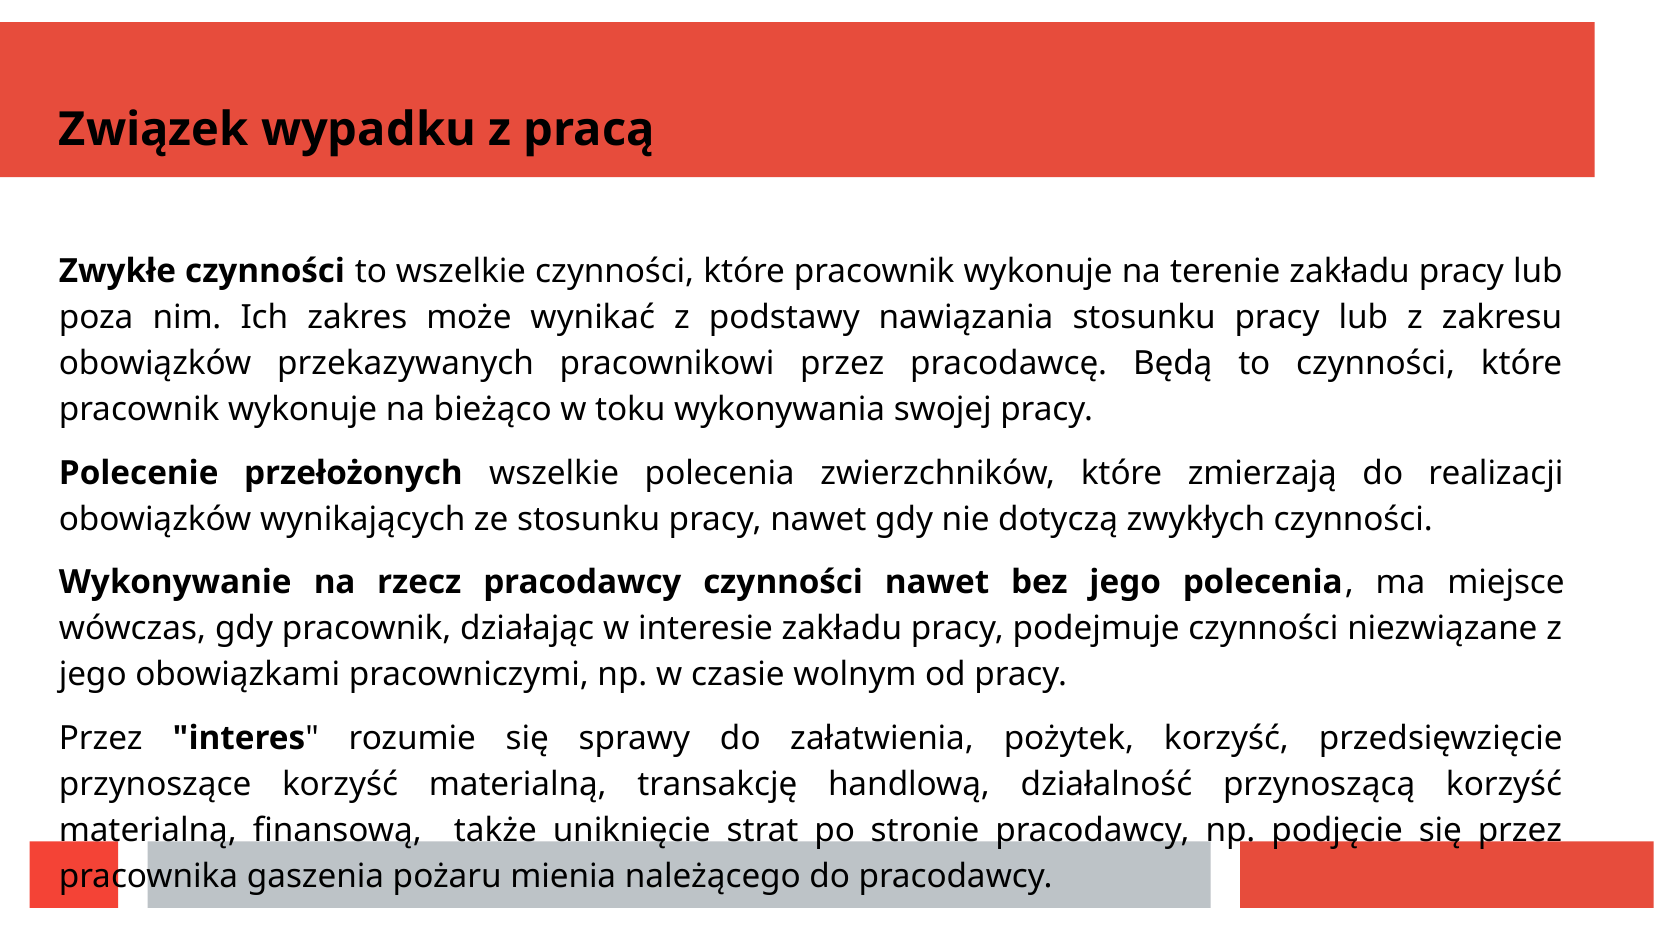

# Związek wypadku z pracą
Zwykłe czynności to wszelkie czynności, które pracownik wykonuje na terenie zakładu pracy lub poza nim. Ich zakres może wynikać z podstawy nawiązania stosunku pracy lub z zakresu obowiązków przekazywanych pracownikowi przez pracodawcę. Będą to czynności, które pracownik wykonuje na bieżąco w toku wykonywania swojej pracy.
Polecenie przełożonych wszelkie polecenia zwierzchników, które zmierzają do realizacji obowiązków wynikających ze stosunku pracy, nawet gdy nie dotyczą zwykłych czynności.
Wykonywanie na rzecz pracodawcy czynności nawet bez jego polecenia, ma miejsce wówczas, gdy pracownik, działając w interesie zakładu pracy, podejmuje czynności niezwiązane z jego obowiązkami pracowniczymi, np. w czasie wolnym od pracy.
Przez "interes" rozumie się sprawy do załatwienia, pożytek, korzyść, przedsięwzięcie przynoszące korzyść materialną, transakcję handlową, działalność przynoszącą korzyść materialną, finansową, także uniknięcie strat po stronie pracodawcy, np. podjęcie się przez pracownika gaszenia pożaru mienia należącego do pracodawcy.